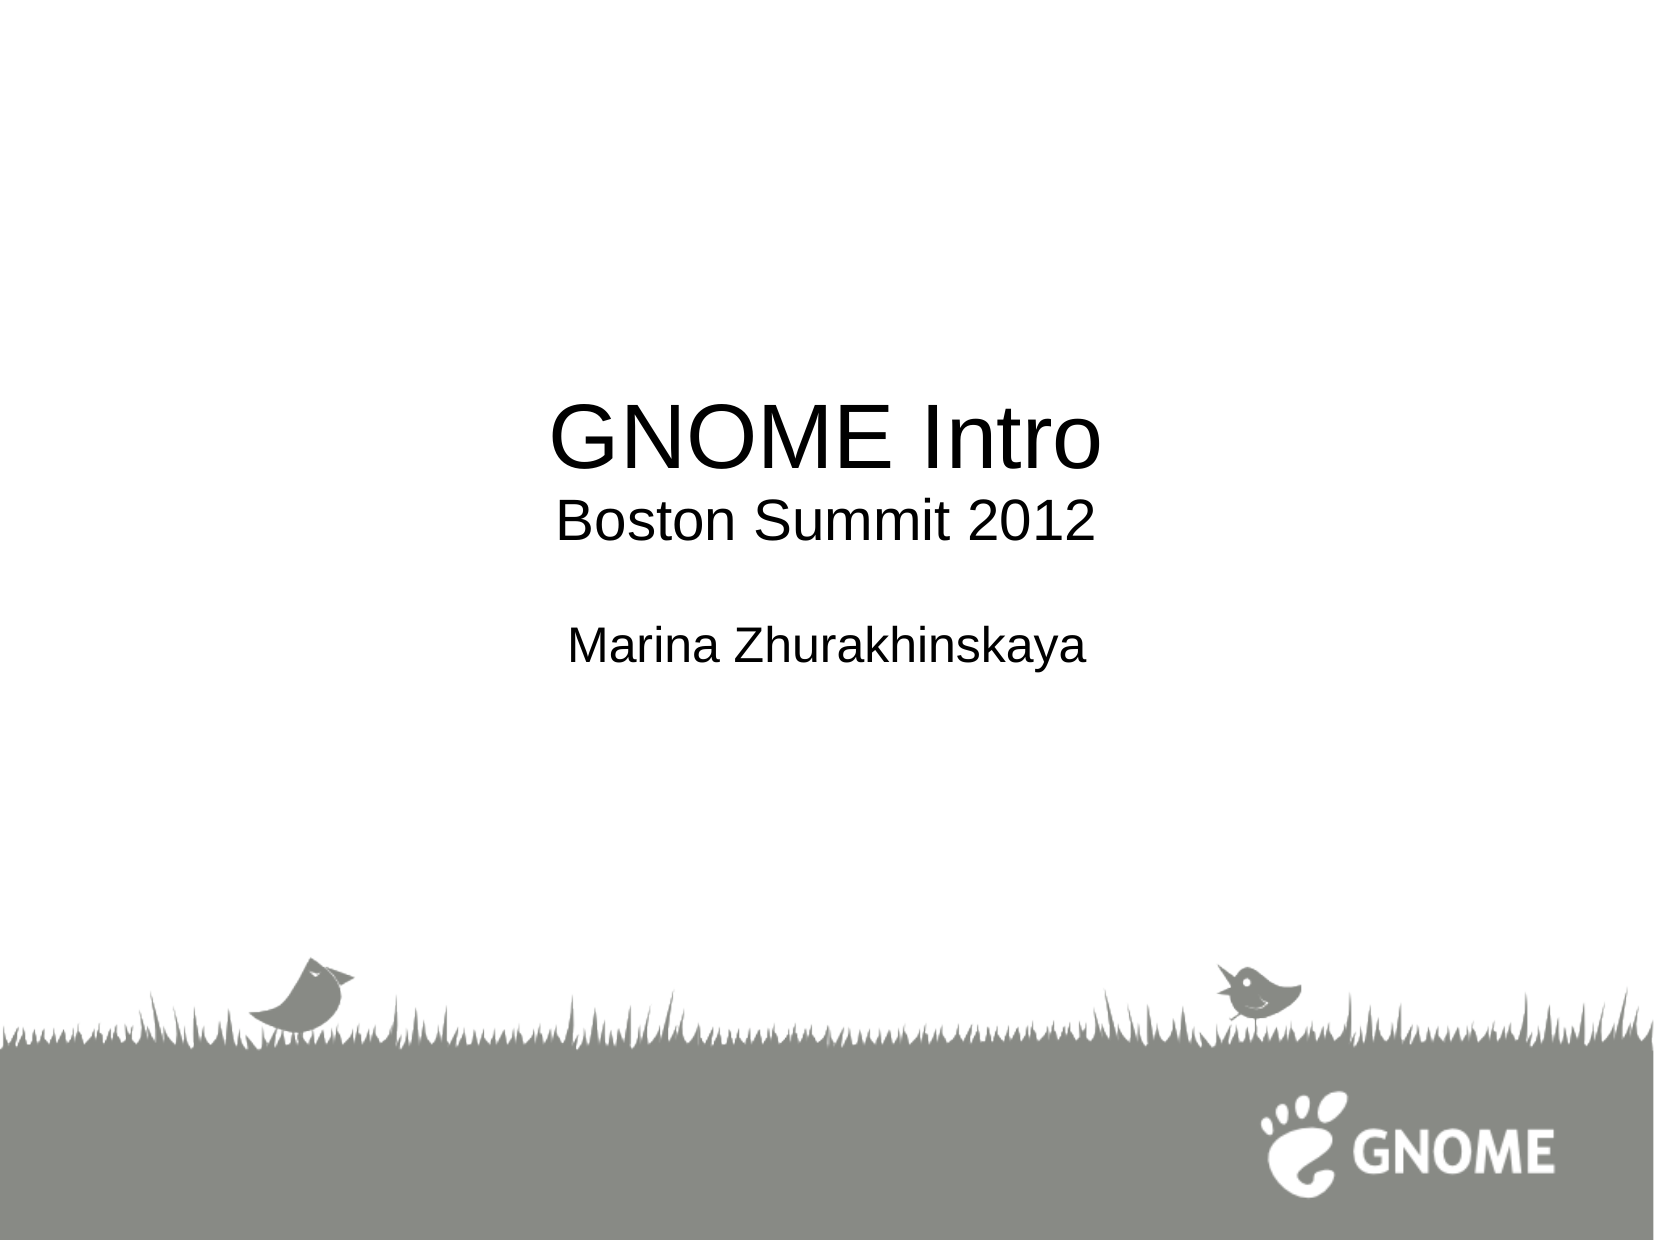

# GNOME Intro
Boston Summit 2012
Marina Zhurakhinskaya